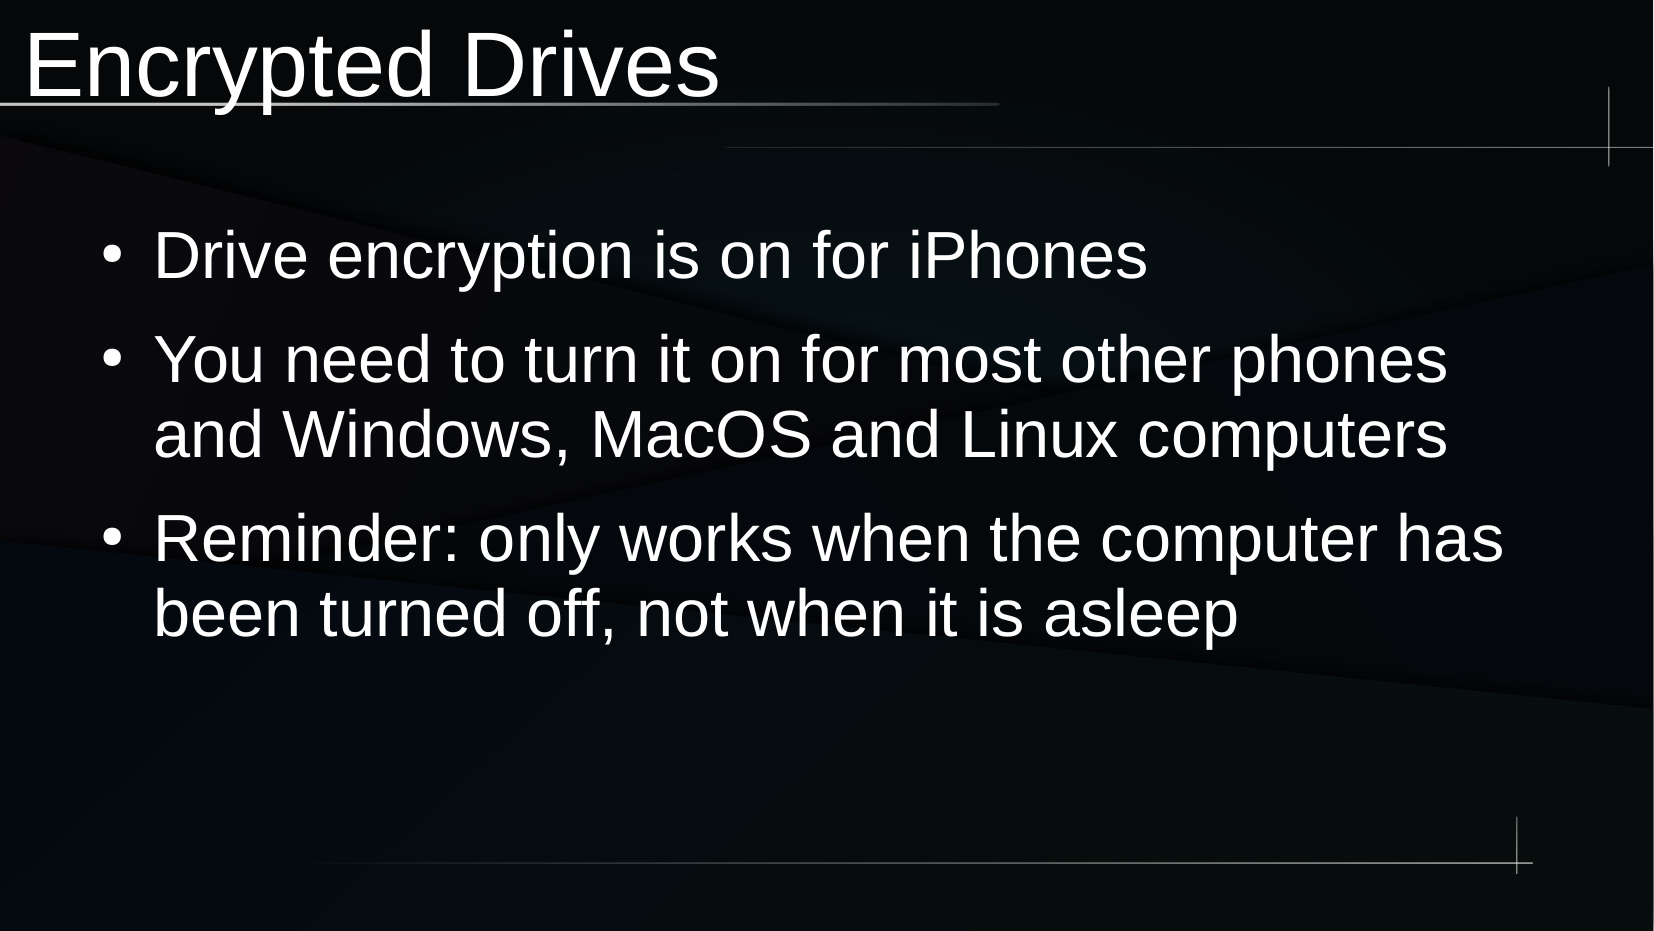

# Encrypted Drives
Drive encryption is on for iPhones
You need to turn it on for most other phones and Windows, MacOS and Linux computers
Reminder: only works when the computer has been turned off, not when it is asleep